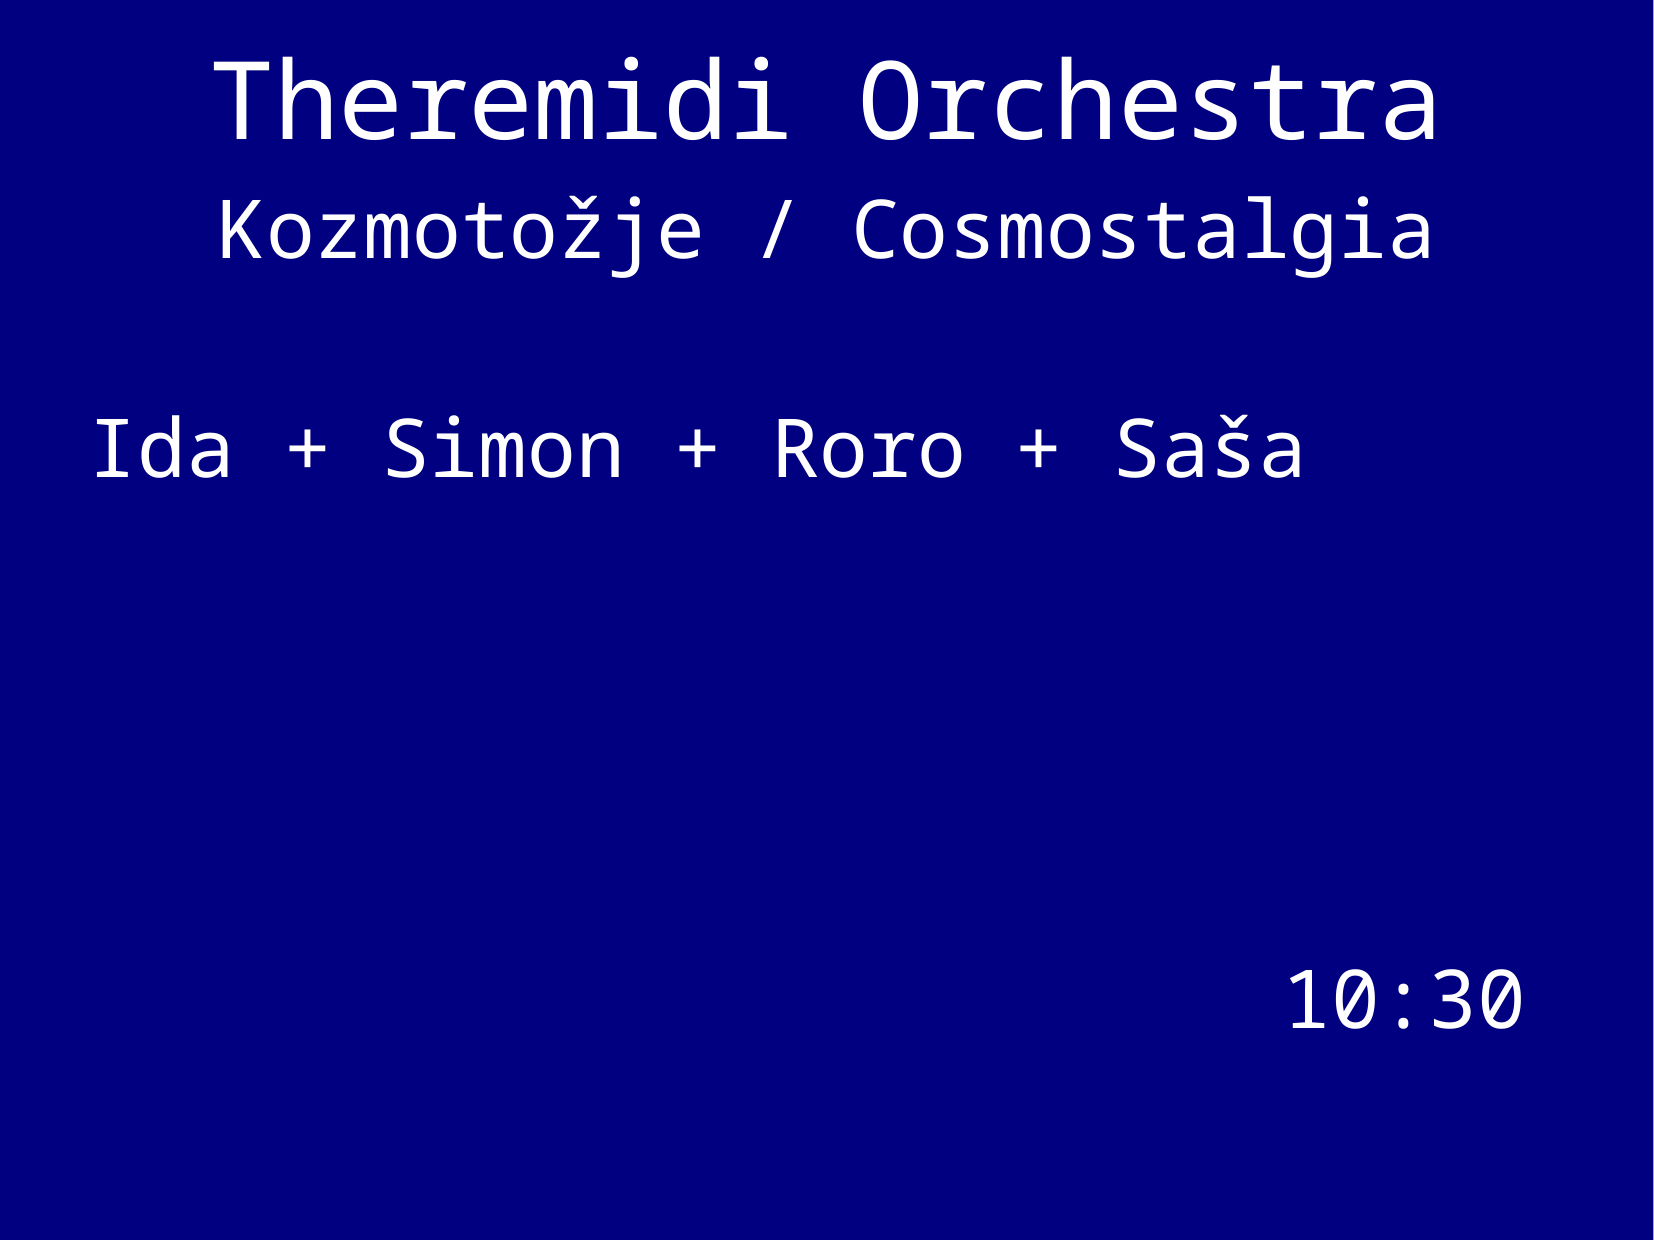

# Theremidi Orchestra Kozmotožje / Cosmostalgia
Ida + Simon + Roro + Saša
10:30